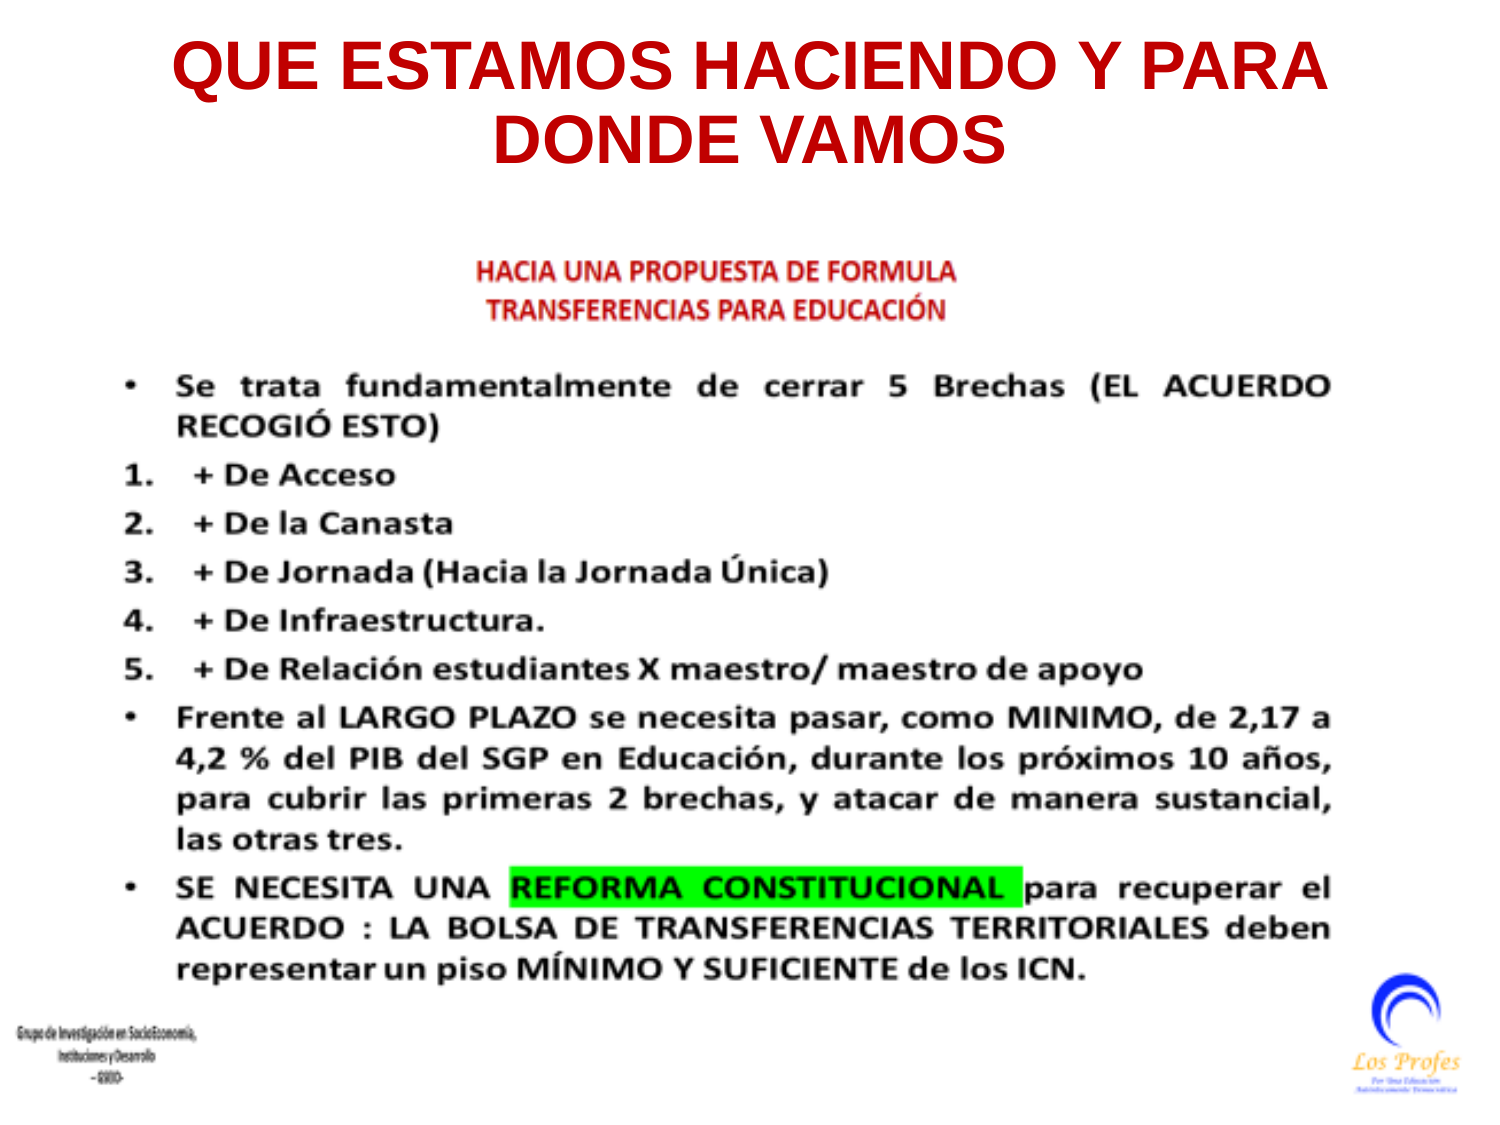

# QUE ESTAMOS HACIENDO Y PARA DONDE VAMOS